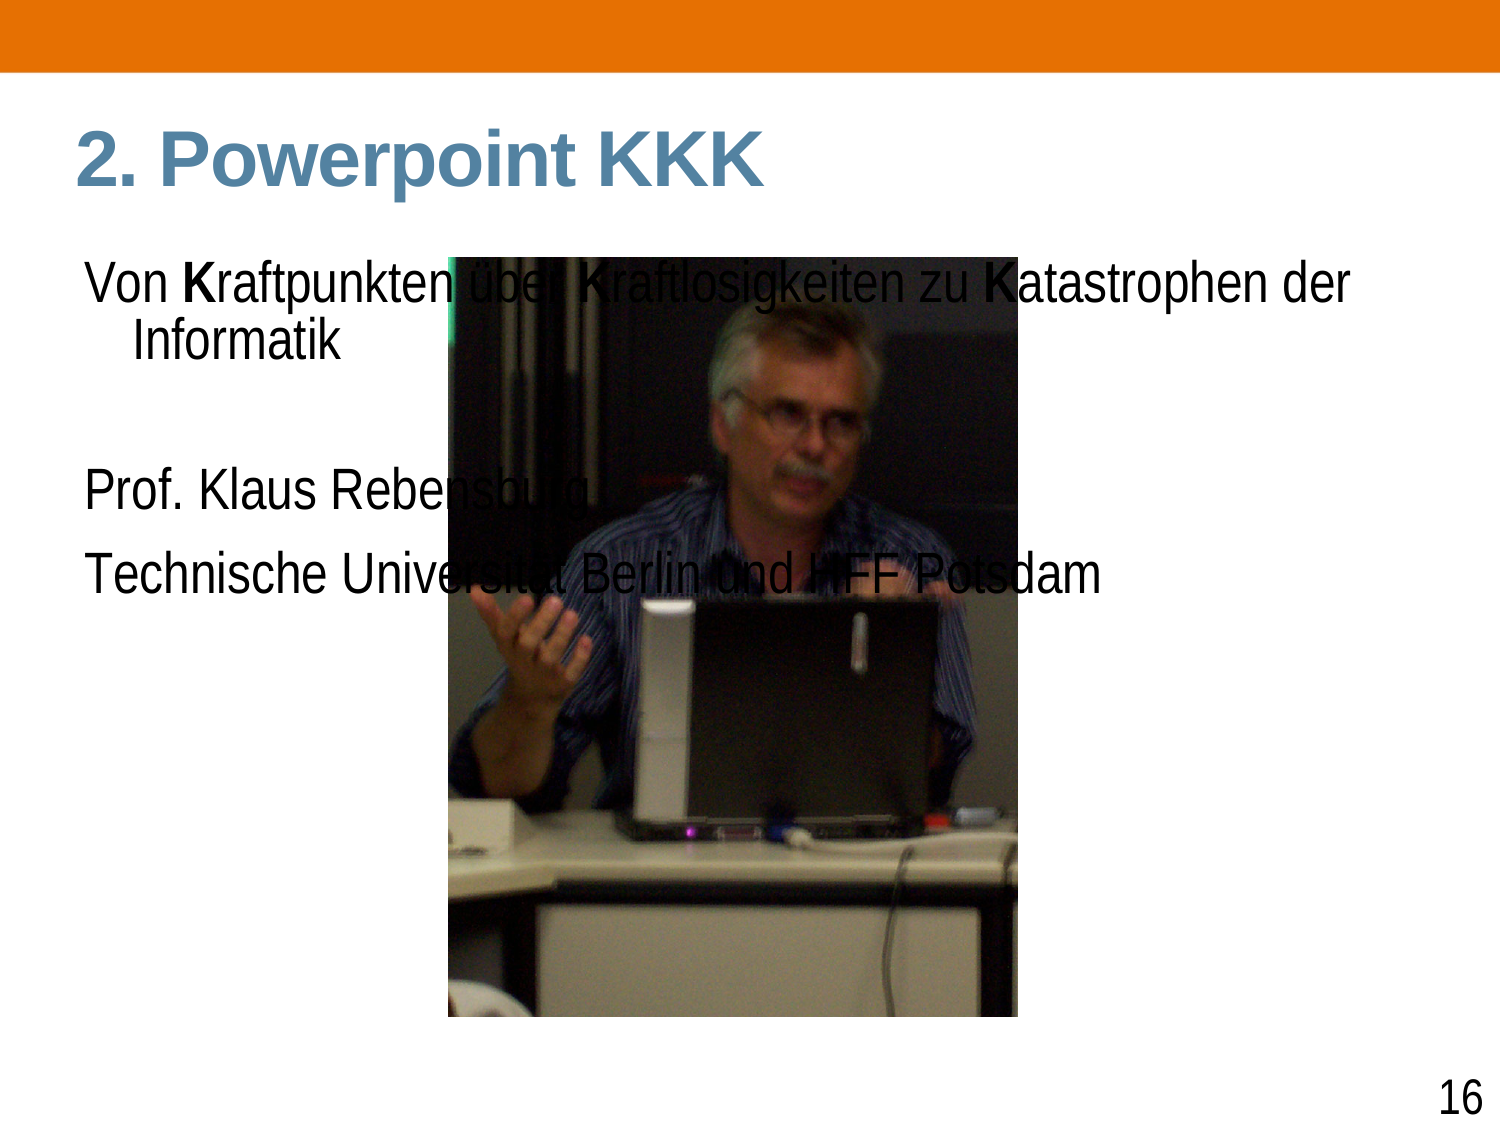

# 2. Powerpoint KKK
Von Kraftpunkten über Kraftlosigkeiten zu Katastrophen der Informatik
Prof. Klaus Rebensburg
Technische Universität Berlin und HFF Potsdam